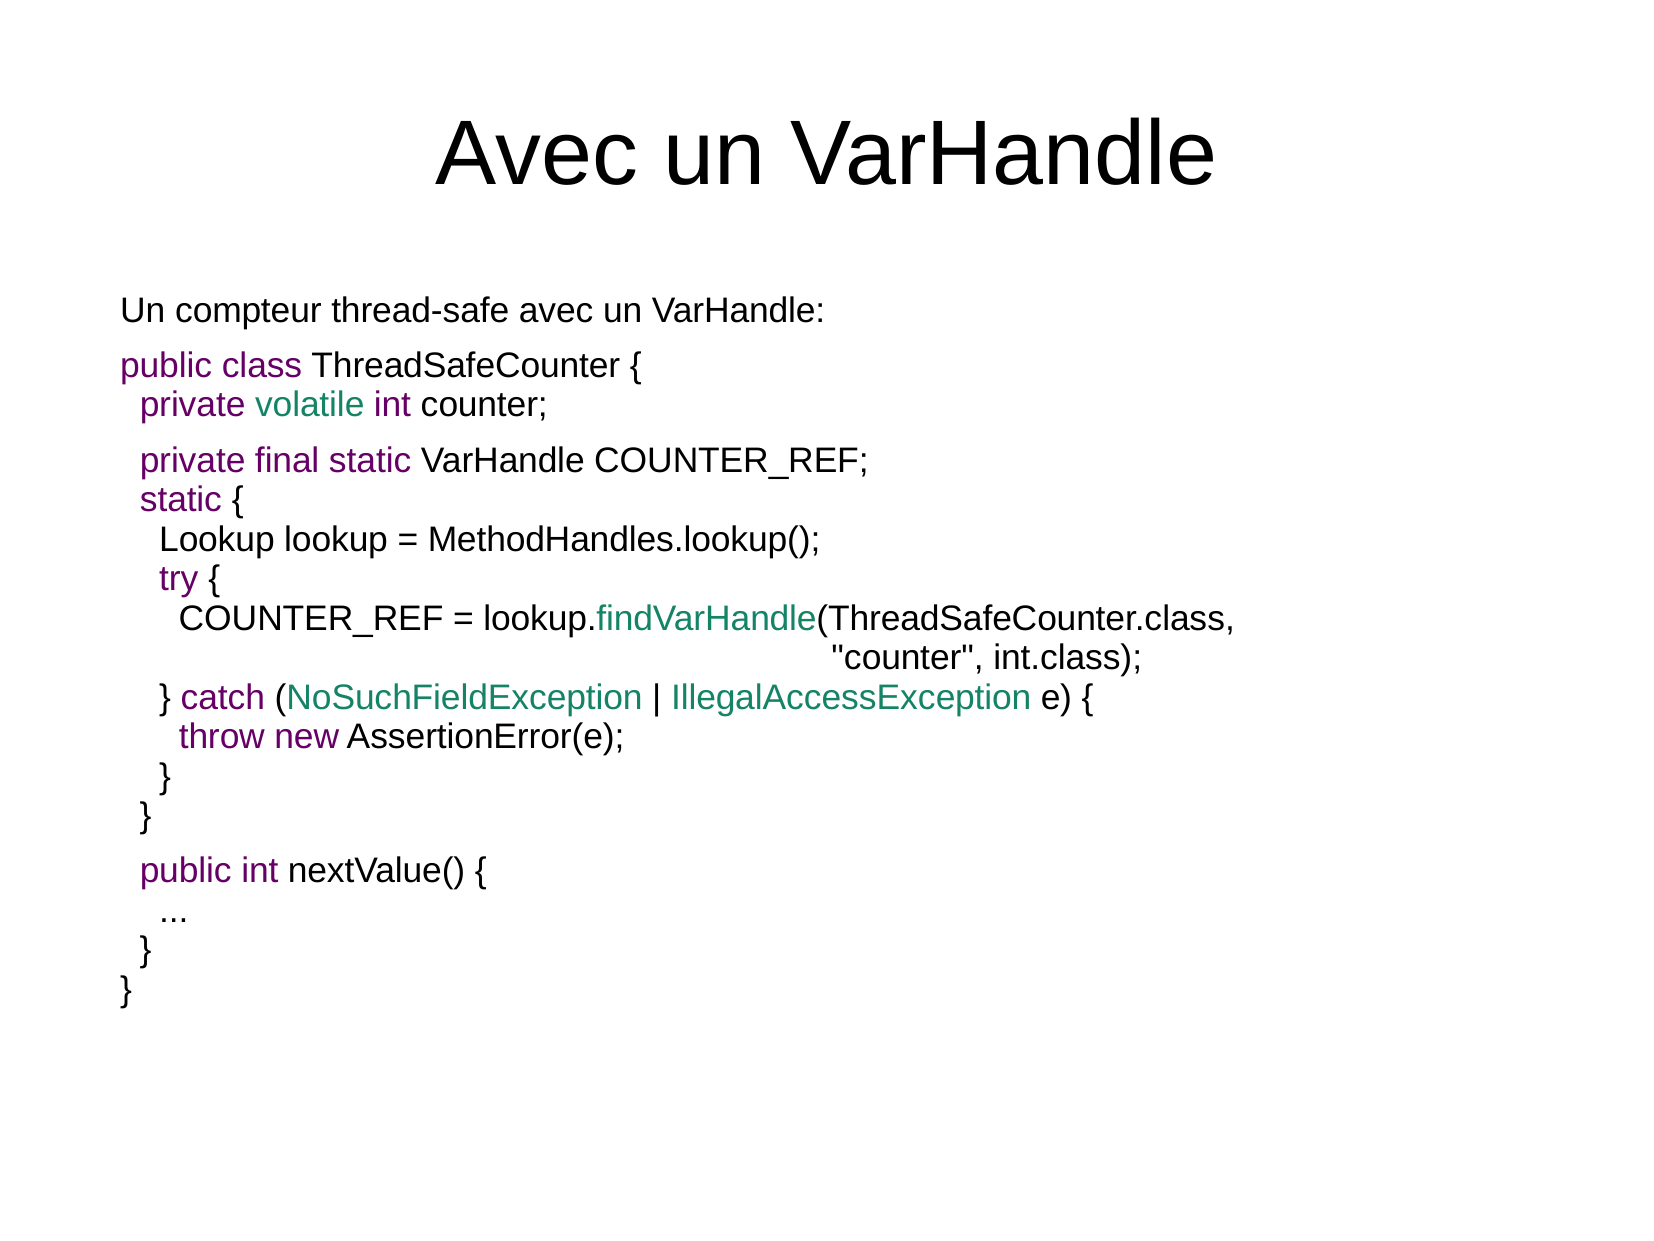

# Avec un VarHandle
Un compteur thread-safe avec un VarHandle:
public class ThreadSafeCounter {
 private volatile int counter;
 private final static VarHandle COUNTER_REF;
 static {
 Lookup lookup = MethodHandles.lookup();
 try {
 COUNTER_REF = lookup.findVarHandle(ThreadSafeCounter.class,
 "counter", int.class);
 } catch (NoSuchFieldException | IllegalAccessException e) {
 throw new AssertionError(e);
 }
 }
 public int nextValue() {
 ...
 }
}